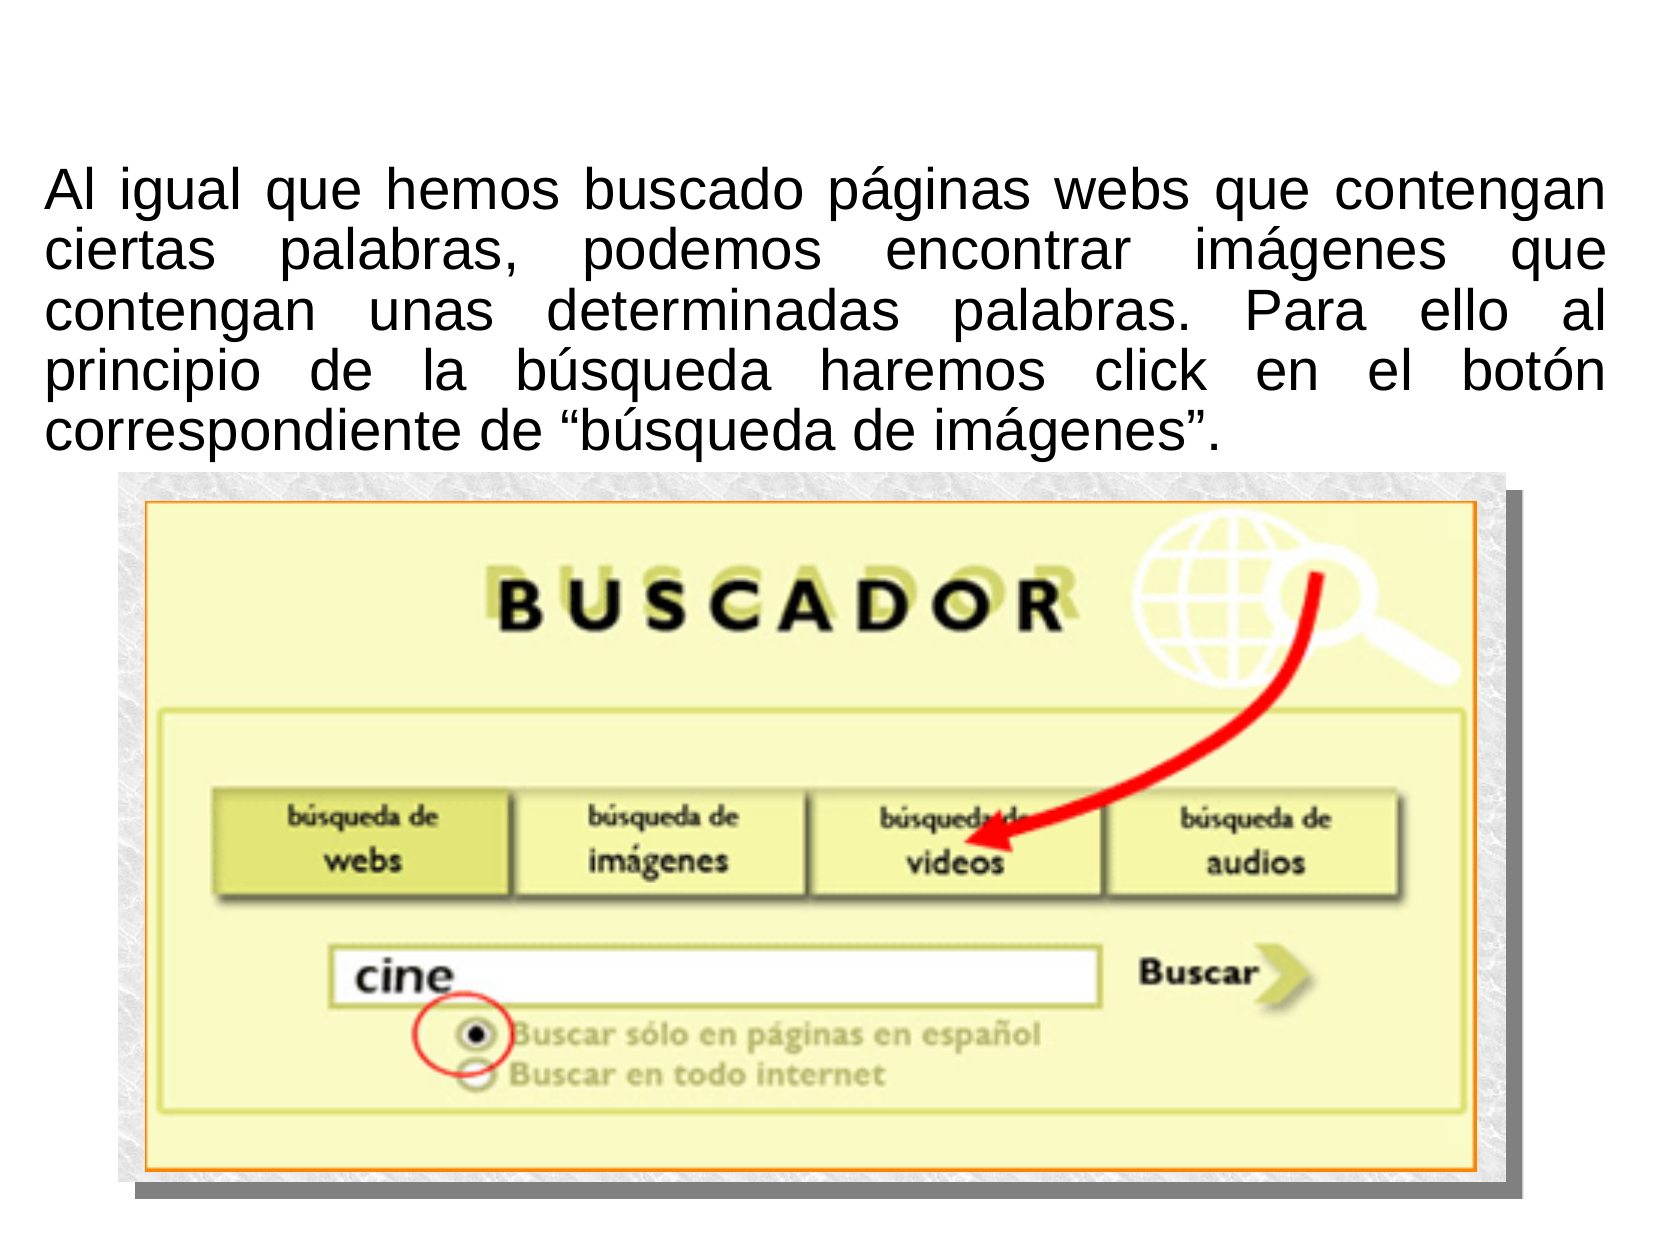

Al igual que hemos buscado páginas webs que contengan ciertas palabras, podemos encontrar imágenes que contengan unas determinadas palabras. Para ello al principio de la búsqueda haremos click en el botón correspondiente de “búsqueda de imágenes”.